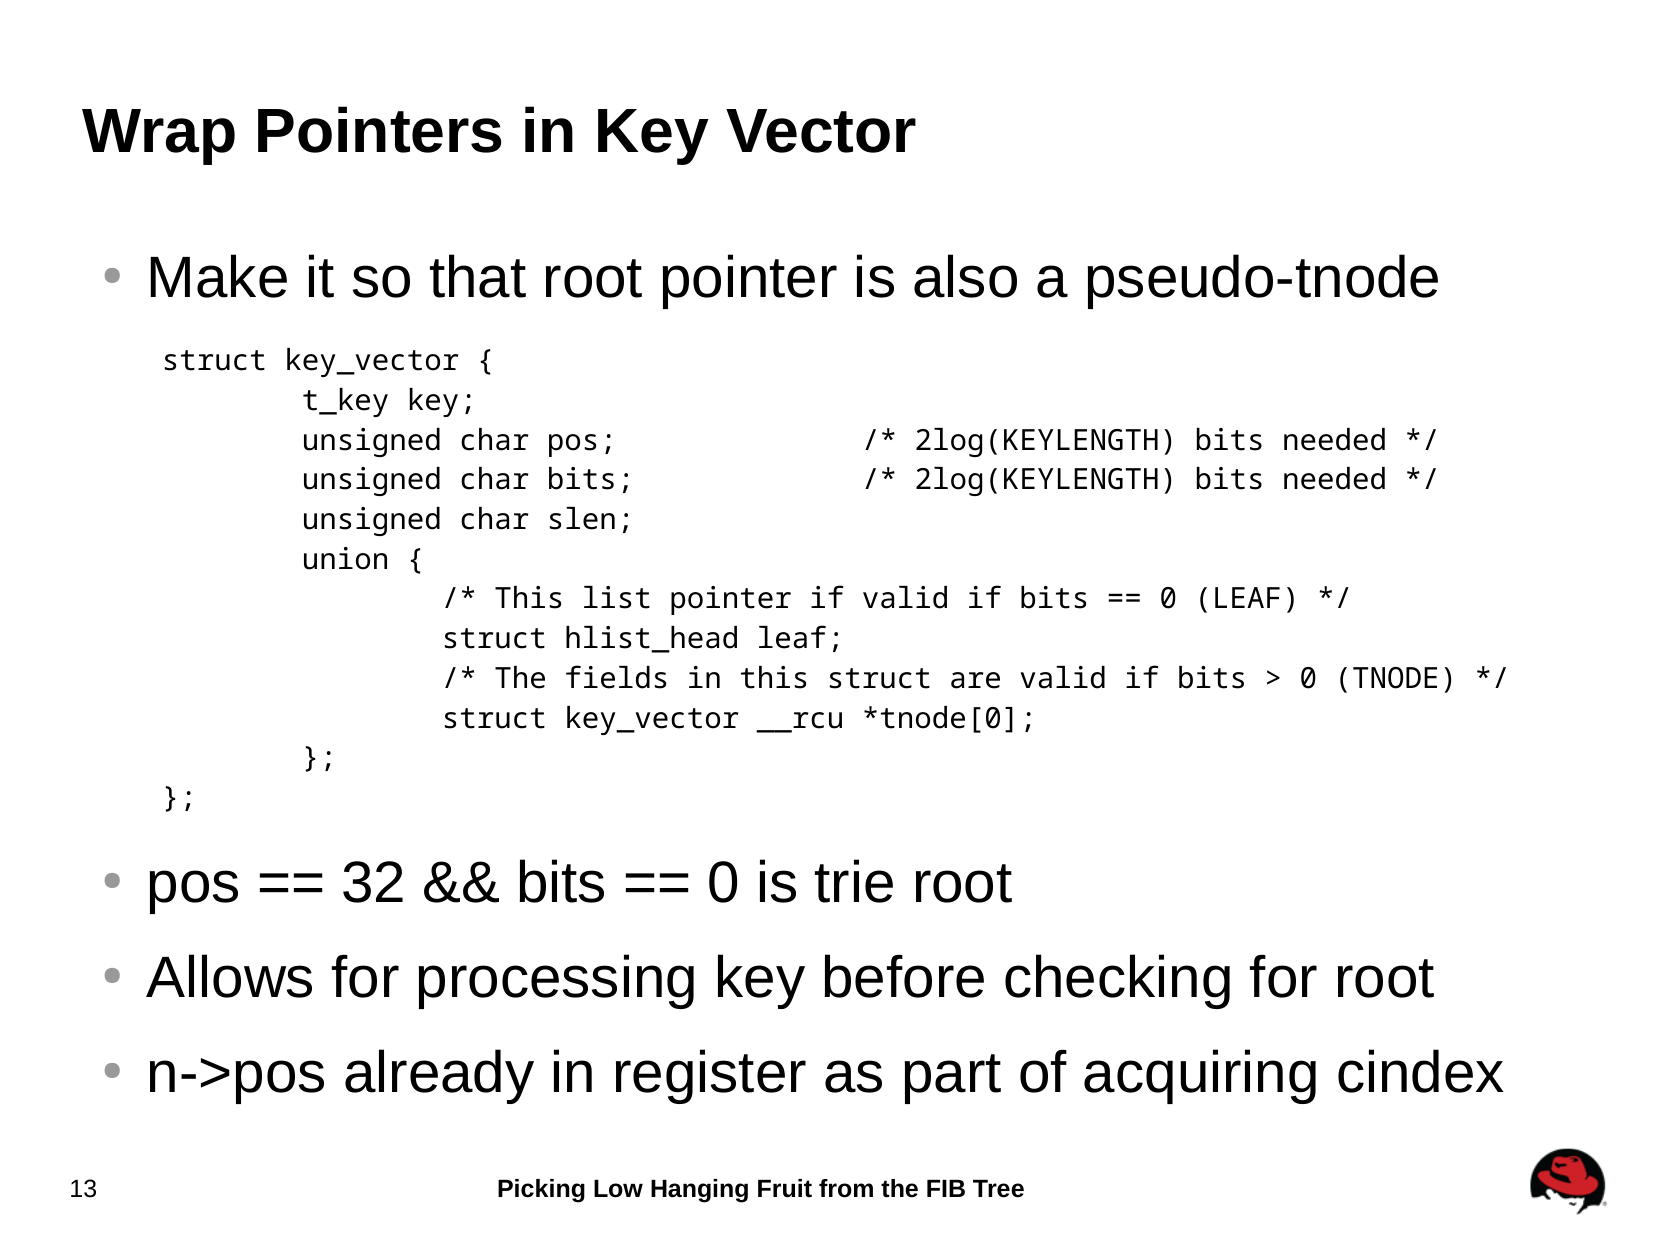

# Wrap Pointers in Key Vector
Make it so that root pointer is also a pseudo-tnode
struct key_vector {
 t_key key;
 unsigned char pos; /* 2log(KEYLENGTH) bits needed */
 unsigned char bits; /* 2log(KEYLENGTH) bits needed */
 unsigned char slen;
 union {
 /* This list pointer if valid if bits == 0 (LEAF) */
 struct hlist_head leaf;
 /* The fields in this struct are valid if bits > 0 (TNODE) */
 struct key_vector __rcu *tnode[0];
 };
};
pos == 32 && bits == 0 is trie root
Allows for processing key before checking for root
n->pos already in register as part of acquiring cindex